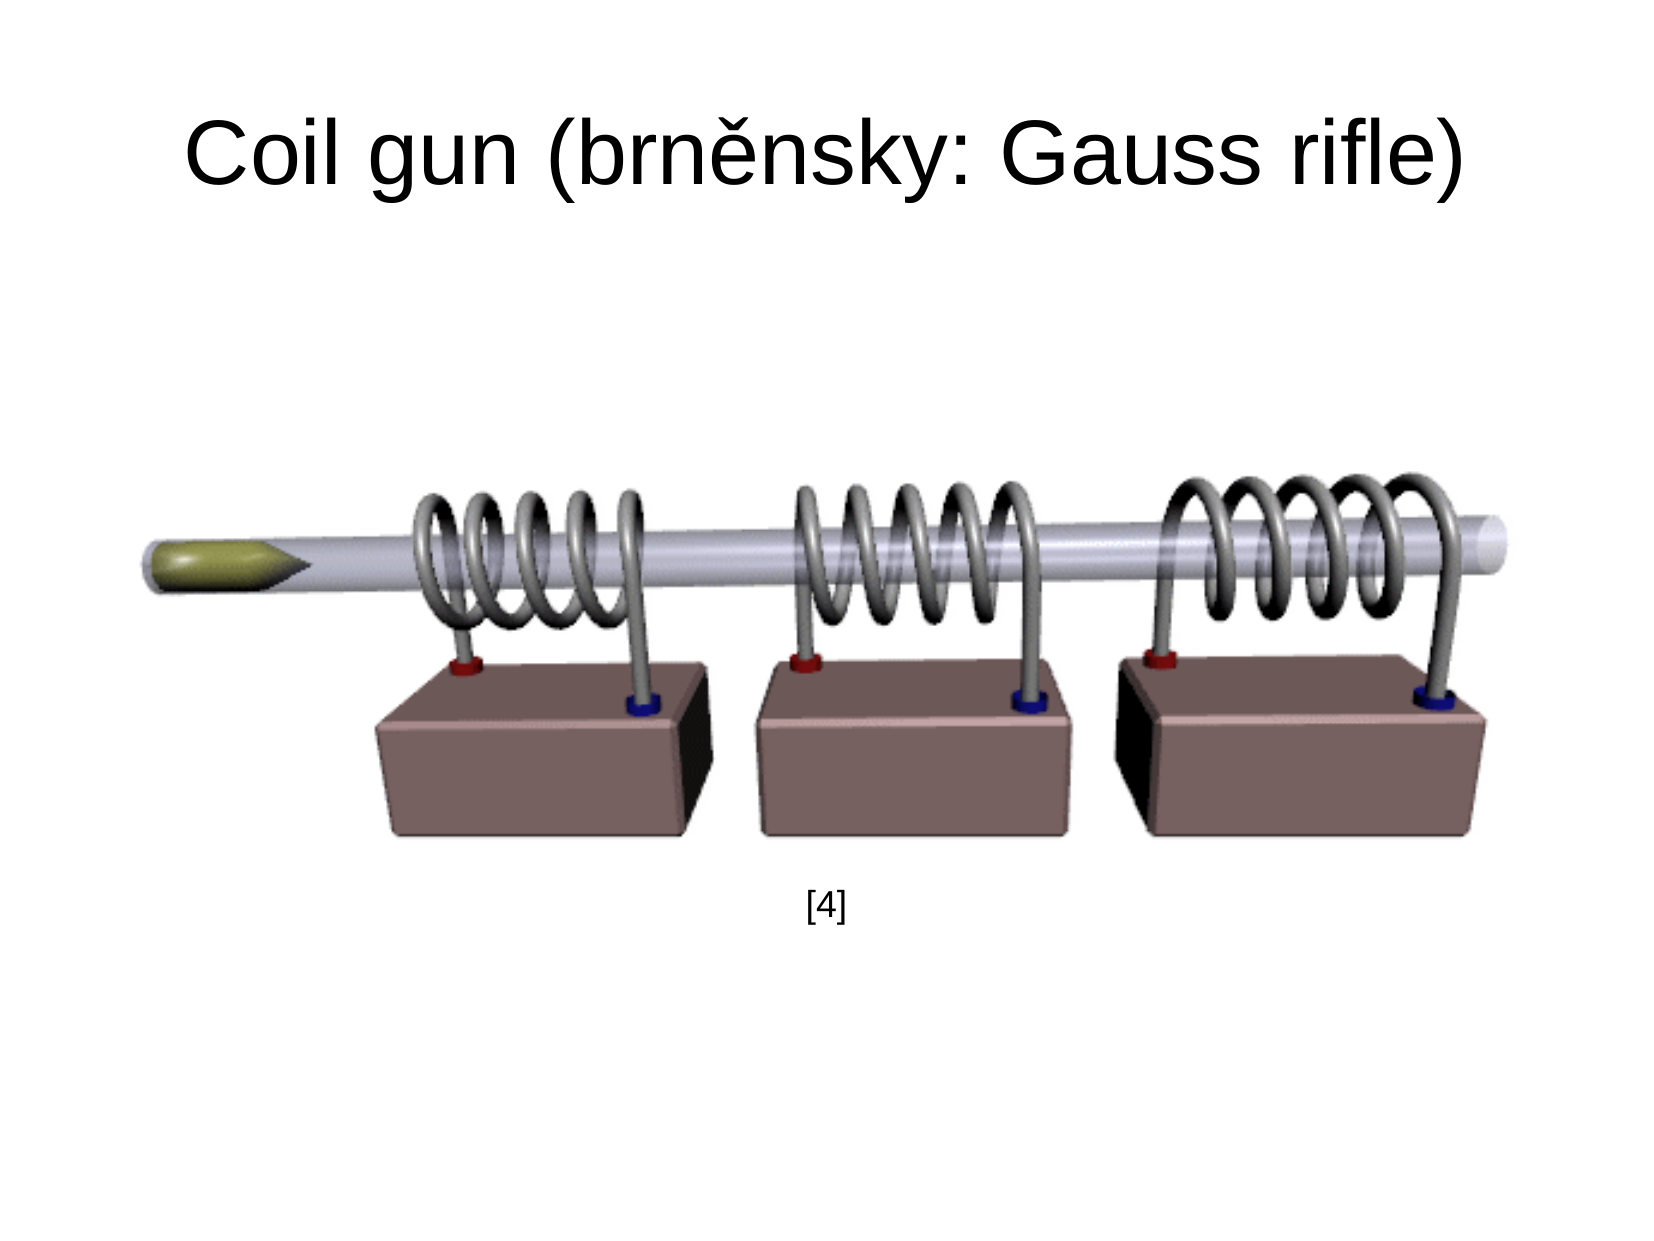

# Coil gun (brněnsky: Gauss rifle)
[4]